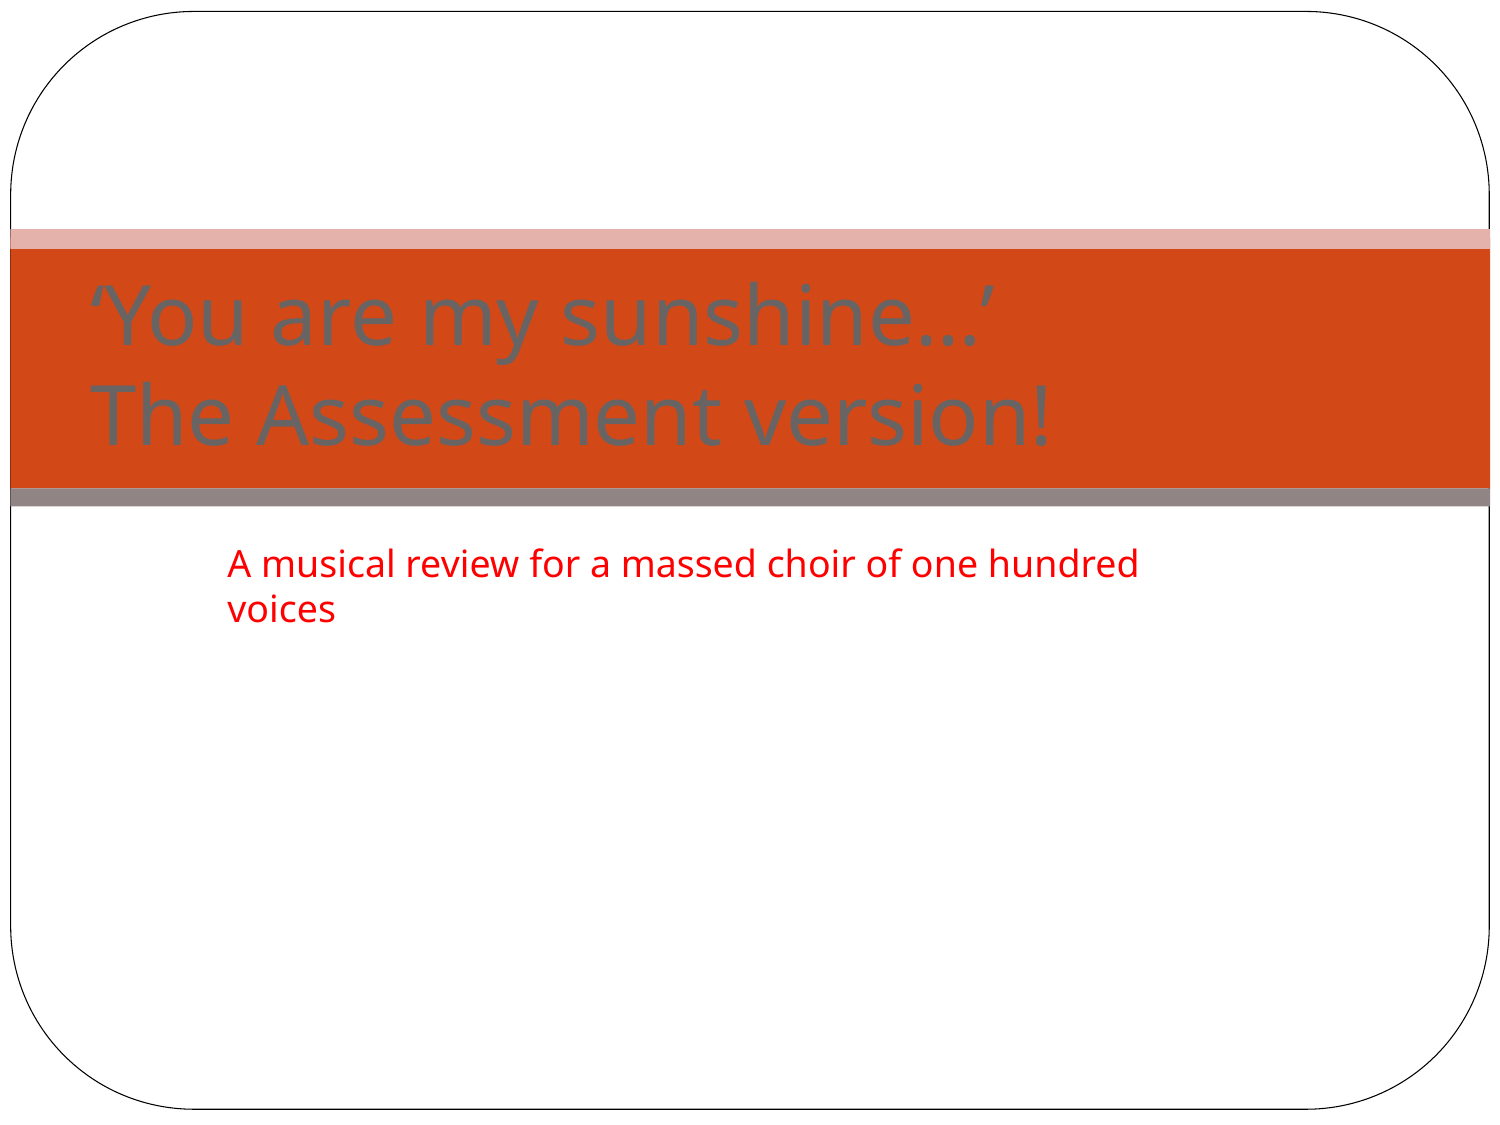

# ‘You are my sunshine…’ The Assessment version!
A musical review for a massed choir of one hundred voices